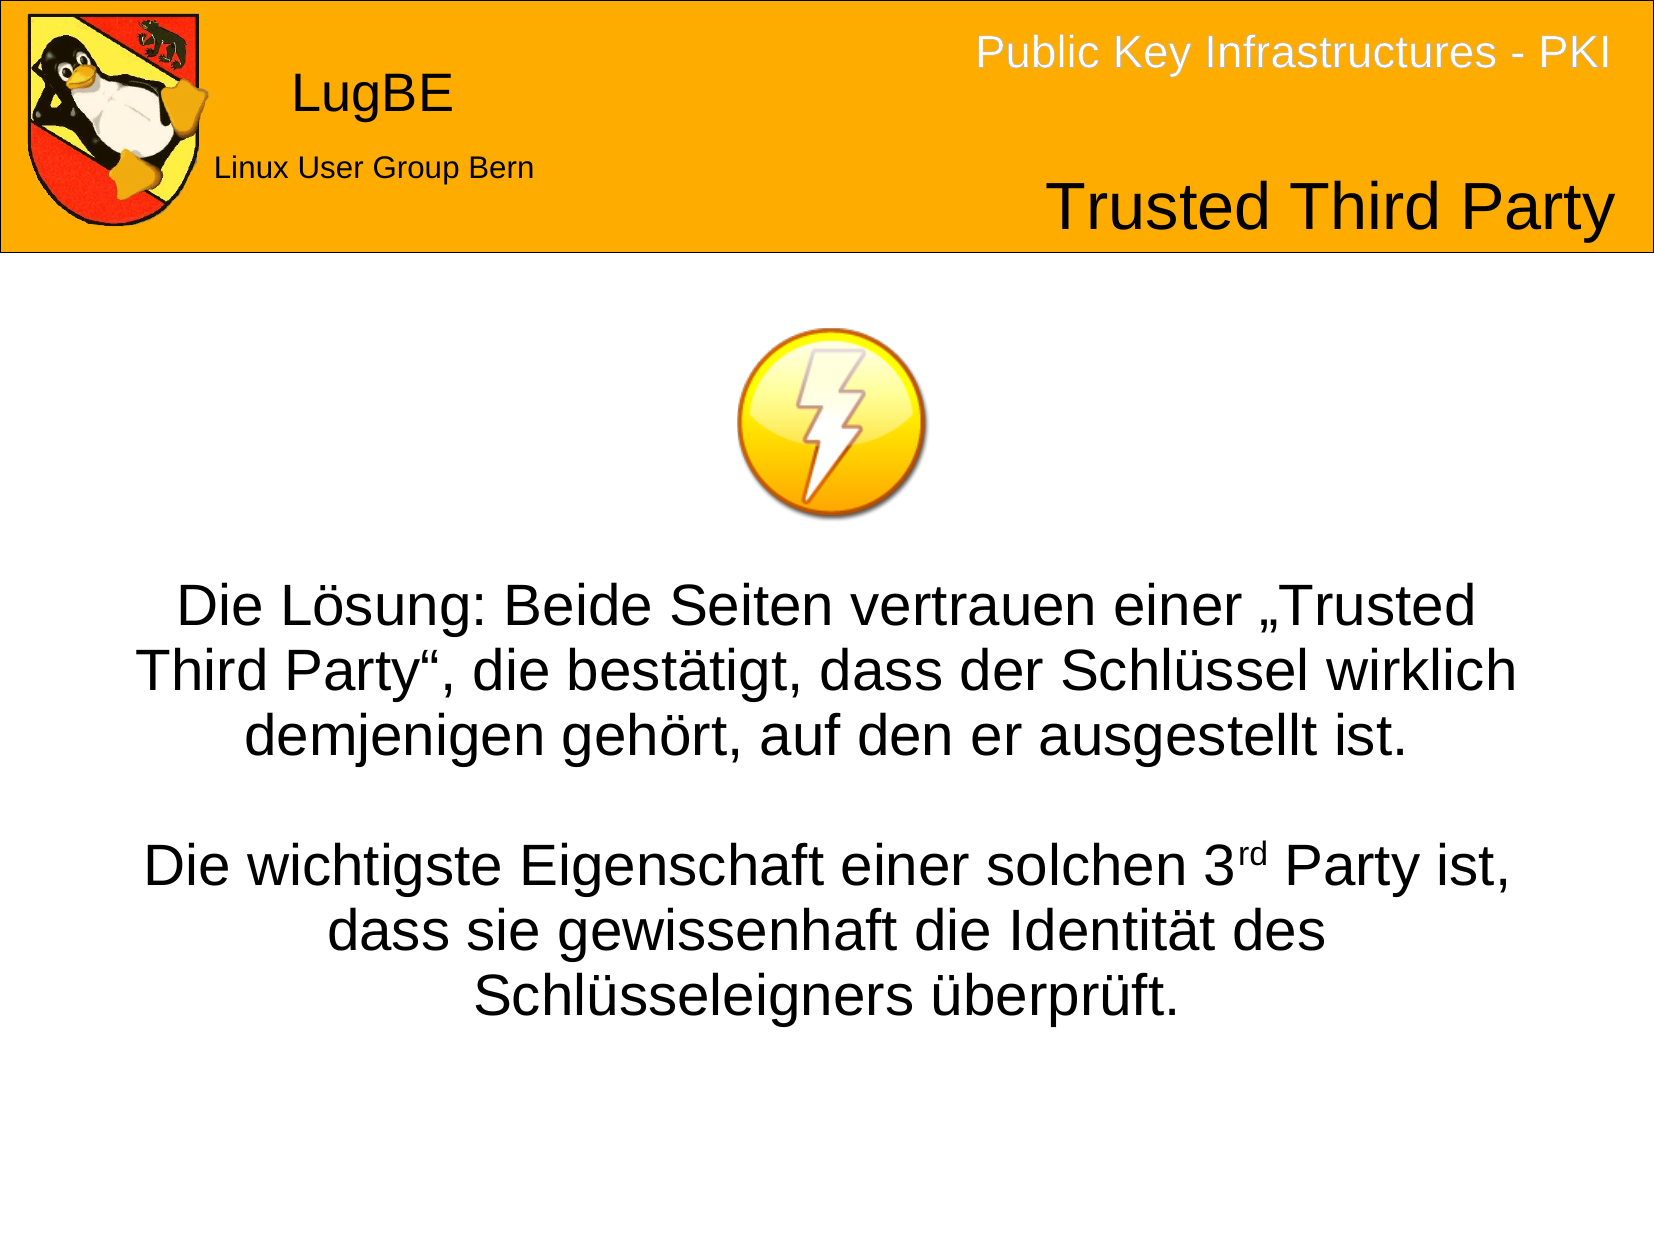

# Trusted Third Party
Die Lösung: Beide Seiten vertrauen einer „Trusted Third Party“, die bestätigt, dass der Schlüssel wirklich demjenigen gehört, auf den er ausgestellt ist.
Die wichtigste Eigenschaft einer solchen 3rd Party ist, dass sie gewissenhaft die Identität des Schlüsseleigners überprüft.